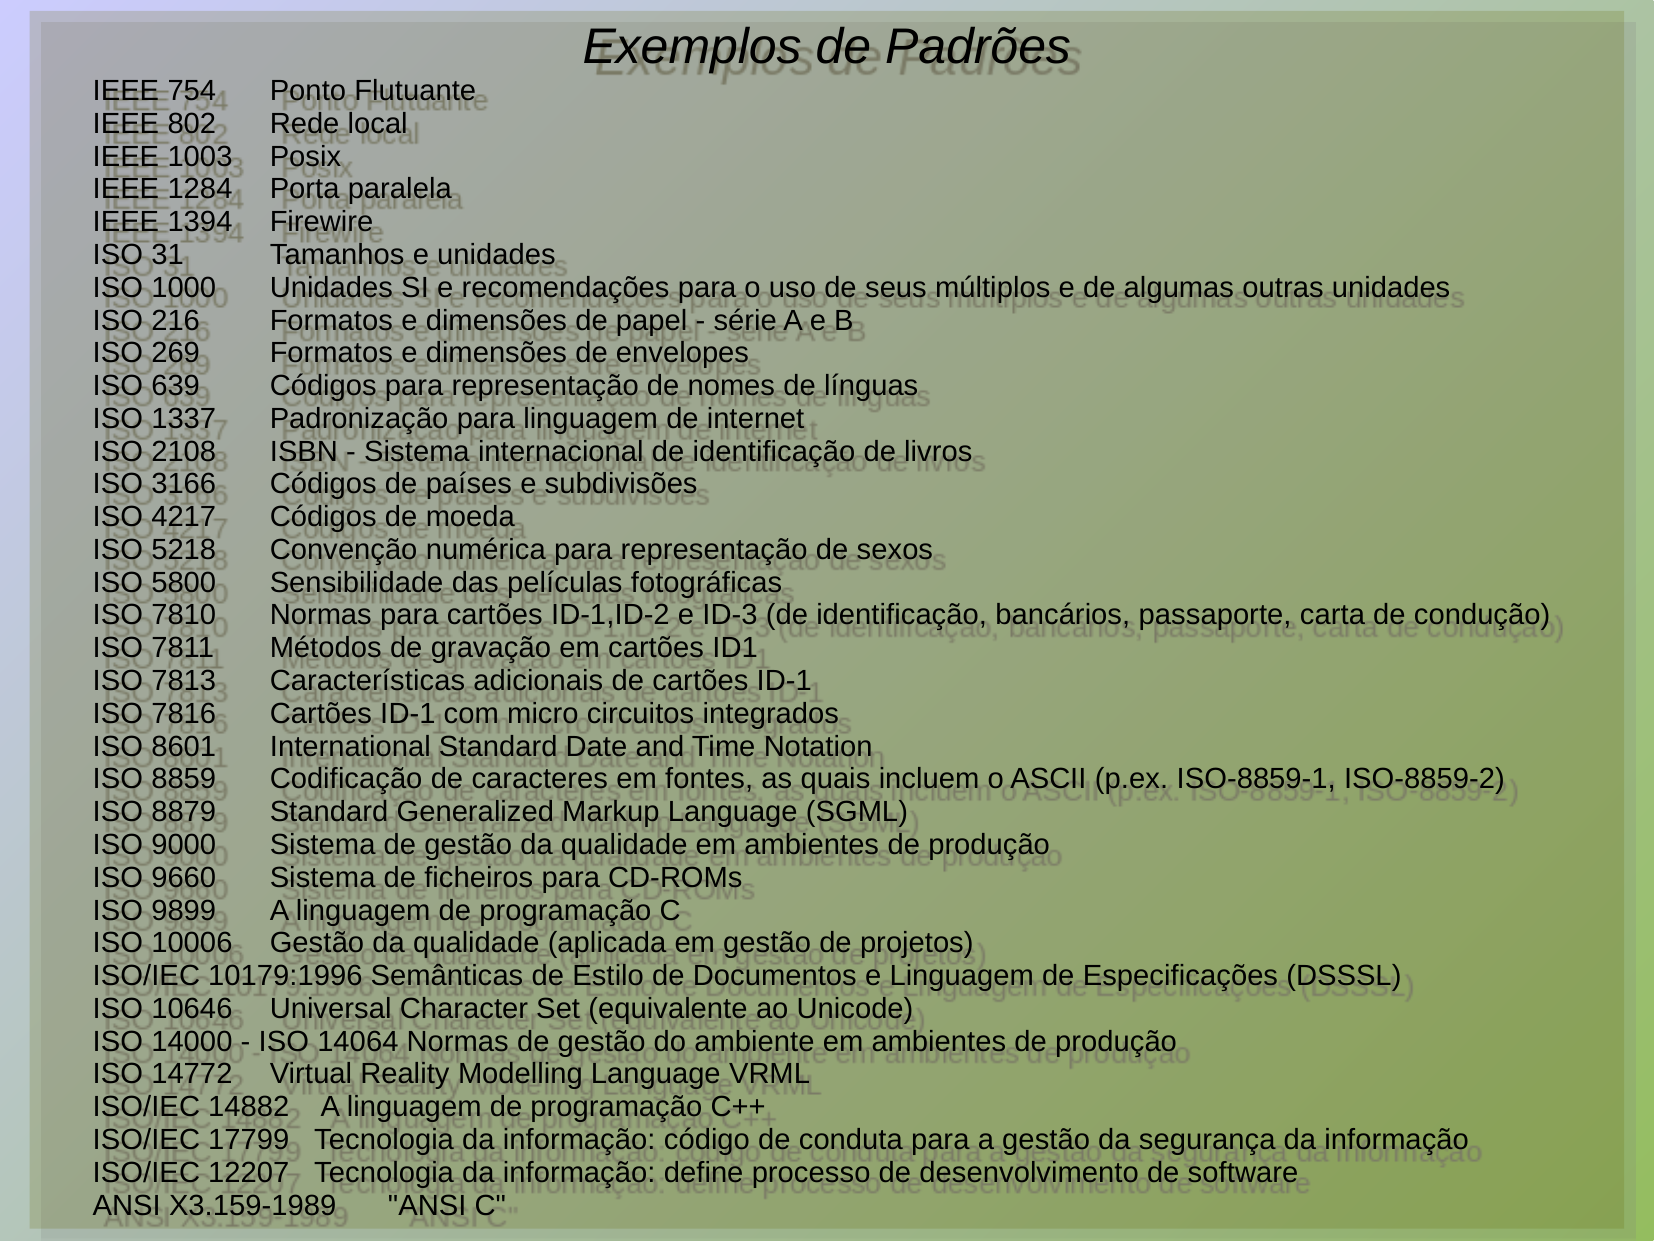

Exemplos de Padrões
IEEE 754	Ponto Flutuante
IEEE 802	Rede local
IEEE 1003	Posix
IEEE 1284	Porta paralela
IEEE 1394	Firewire
ISO 31	Tamanhos e unidades
ISO 1000	Unidades SI e recomendações para o uso de seus múltiplos e de algumas outras unidades
ISO 216	Formatos e dimensões de papel - série A e B
ISO 269	Formatos e dimensões de envelopes
ISO 639	Códigos para representação de nomes de línguas
ISO 1337	Padronização para linguagem de internet
ISO 2108	ISBN - Sistema internacional de identificação de livros
ISO 3166	Códigos de países e subdivisões
ISO 4217	Códigos de moeda
ISO 5218	Convenção numérica para representação de sexos
ISO 5800	Sensibilidade das películas fotográficas
ISO 7810	Normas para cartões ID-1,ID-2 e ID-3 (de identificação, bancários, passaporte, carta de condução)
ISO 7811	Métodos de gravação em cartões ID1
ISO 7813	Características adicionais de cartões ID-1
ISO 7816	Cartões ID-1 com micro circuitos integrados
ISO 8601	International Standard Date and Time Notation
ISO 8859	Codificação de caracteres em fontes, as quais incluem o ASCII (p.ex. ISO-8859-1, ISO-8859-2)
ISO 8879	Standard Generalized Markup Language (SGML)
ISO 9000	Sistema de gestão da qualidade em ambientes de produção
ISO 9660	Sistema de ficheiros para CD-ROMs
ISO 9899	A linguagem de programação C
ISO 10006	Gestão da qualidade (aplicada em gestão de projetos)
ISO/IEC 10179:1996 Semânticas de Estilo de Documentos e Linguagem de Especificações (DSSSL)
ISO 10646	Universal Character Set (equivalente ao Unicode)
ISO 14000 - ISO 14064 Normas de gestão do ambiente em ambientes de produção
ISO 14772	Virtual Reality Modelling Language VRML
ISO/IEC 14882	 A linguagem de programação C++
ISO/IEC 17799	Tecnologia da informação: código de conduta para a gestão da segurança da informação
ISO/IEC 12207	Tecnologia da informação: define processo de desenvolvimento de software
ANSI X3.159-1989	"ANSI C"